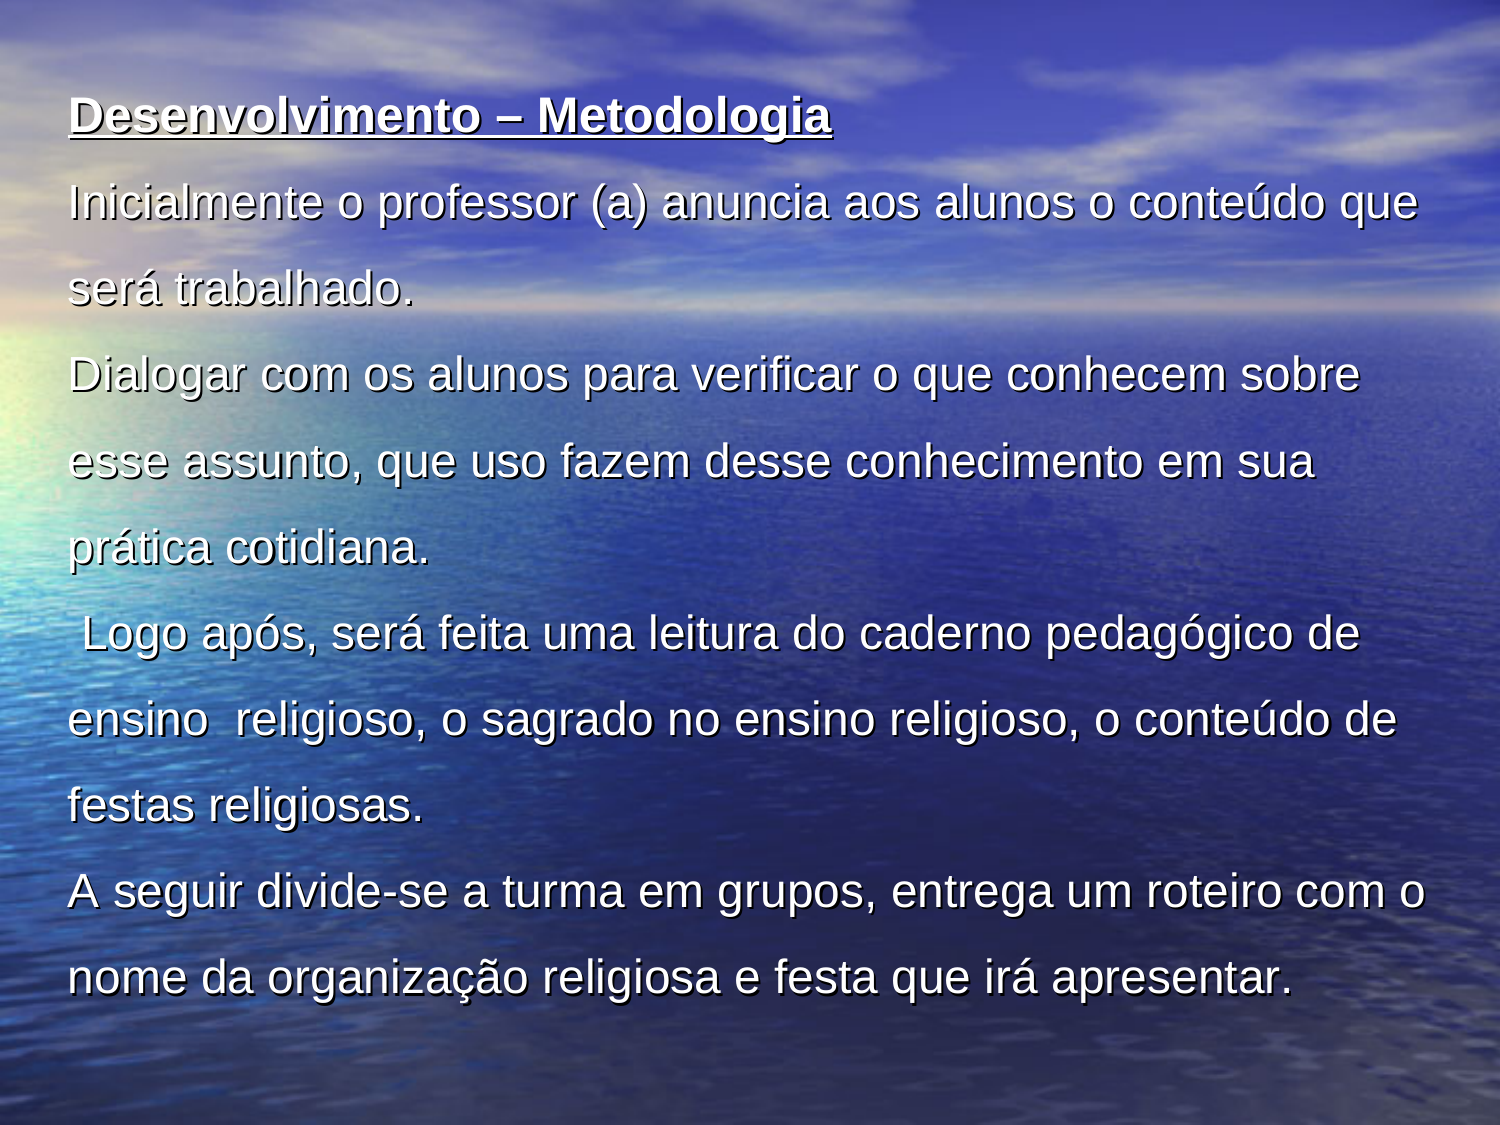

# Desenvolvimento – Metodologia Inicialmente o professor (a) anuncia aos alunos o conteúdo que será trabalhado. Dialogar com os alunos para verificar o que conhecem sobre esse assunto, que uso fazem desse conhecimento em sua prática cotidiana. Logo após, será feita uma leitura do caderno pedagógico de ensino religioso, o sagrado no ensino religioso, o conteúdo de festas religiosas. A seguir divide-se a turma em grupos, entrega um roteiro com o nome da organização religiosa e festa que irá apresentar.